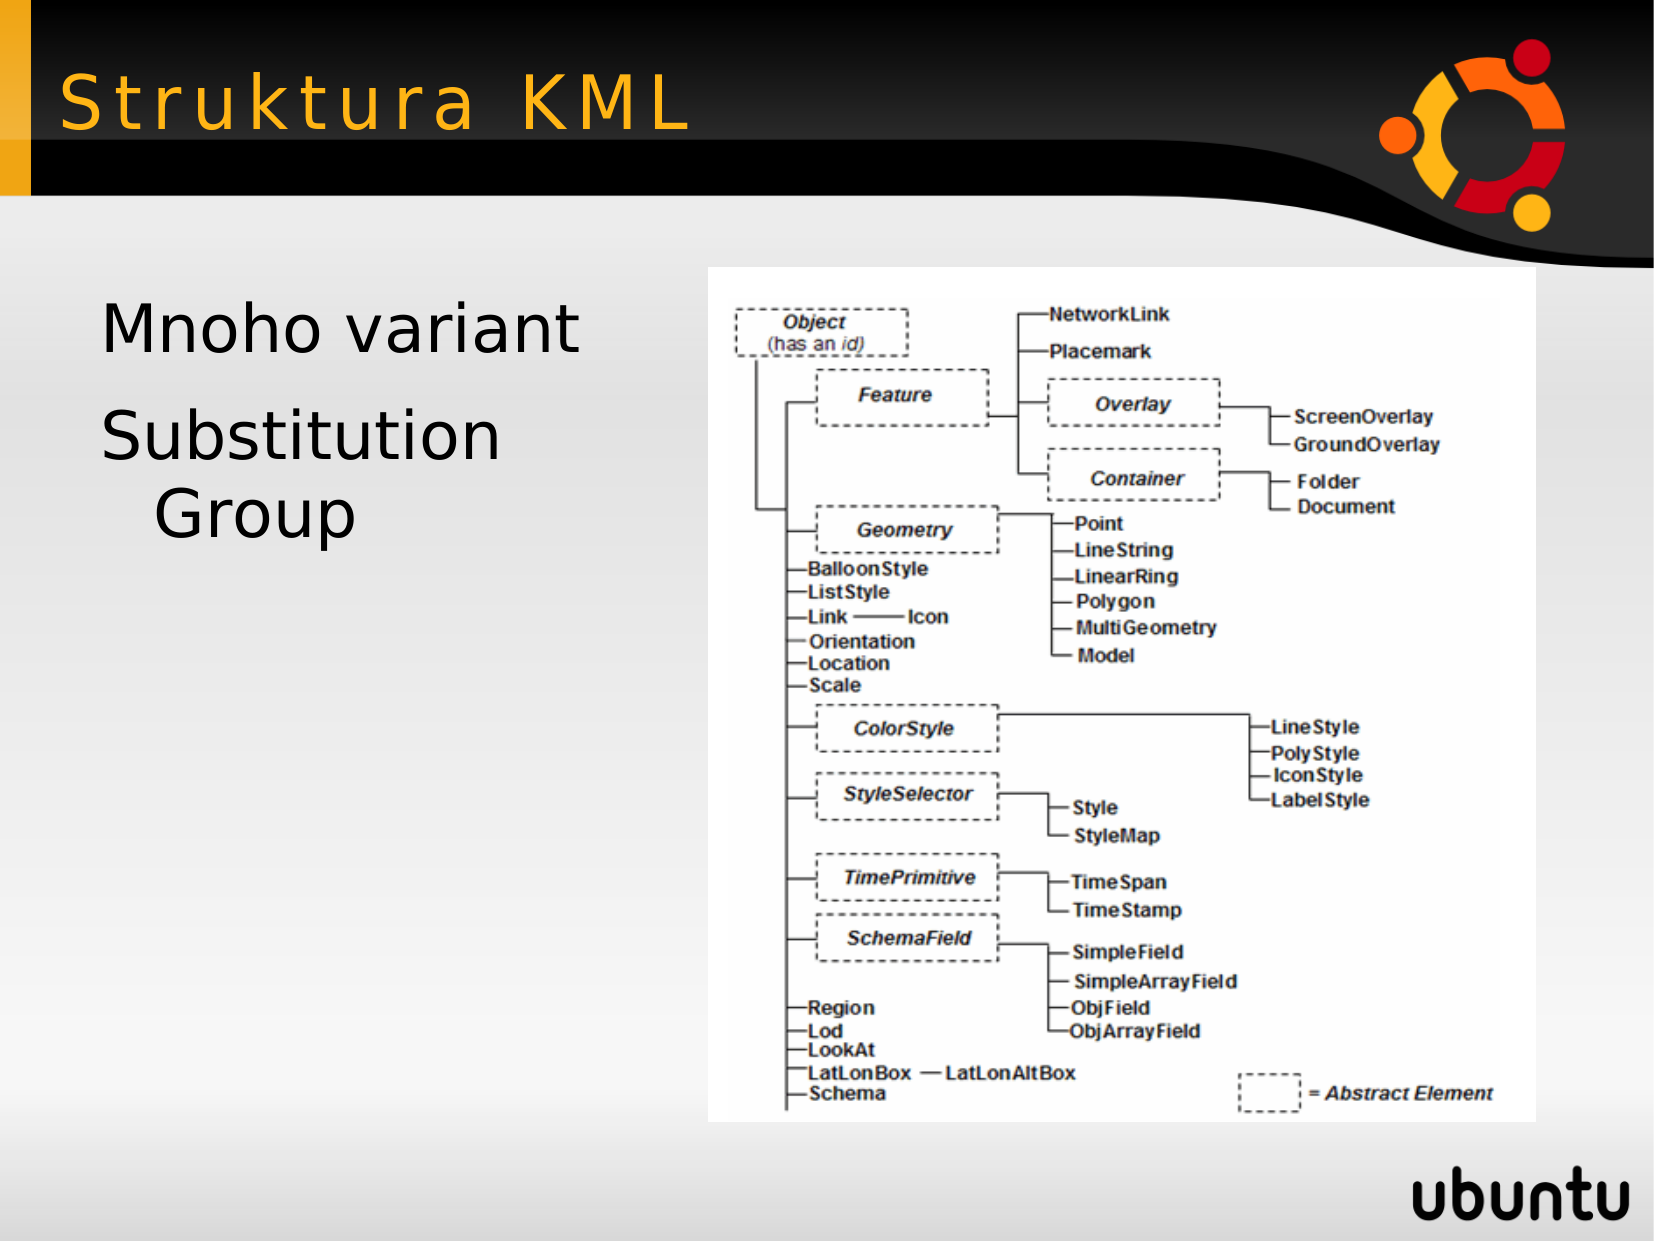

# Struktura KML
Mnoho variant
Substitution Group